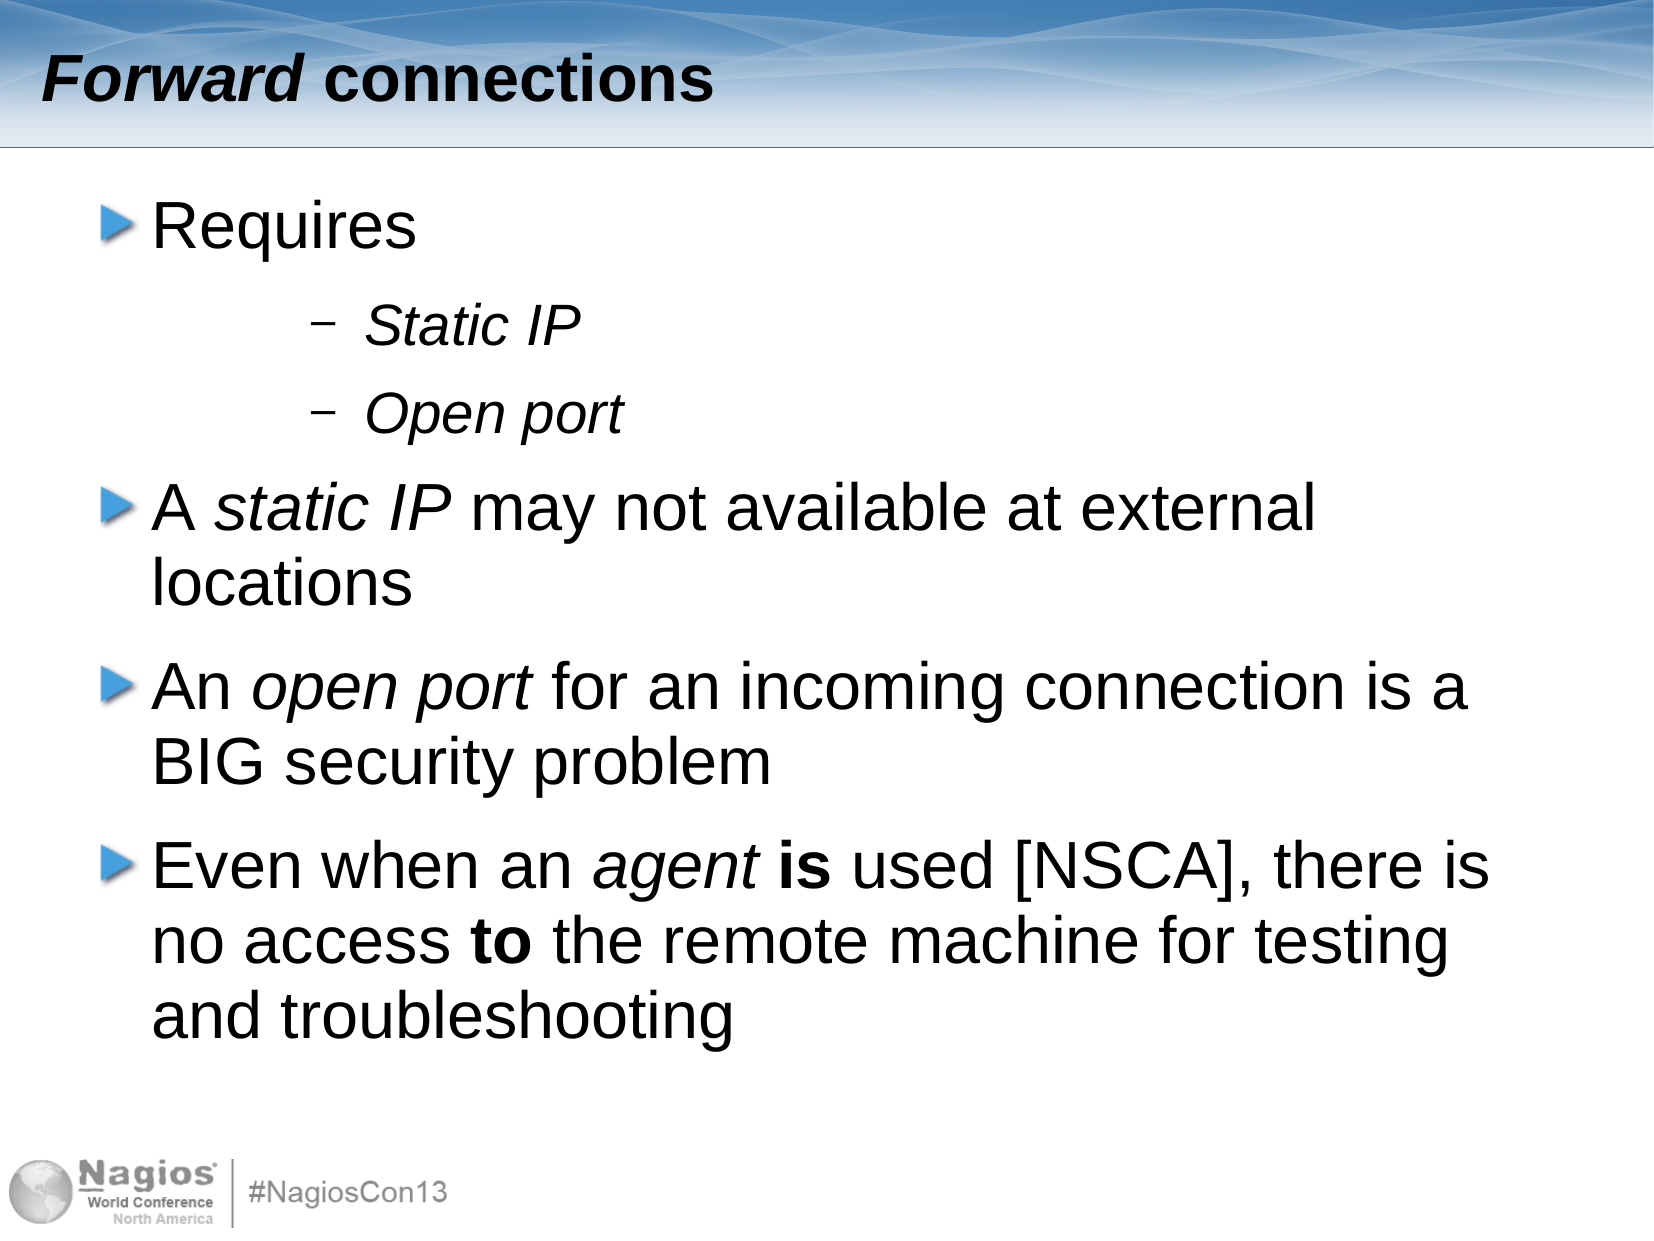

# Forward connections
Requires
Static IP
Open port
A static IP may not available at external locations
An open port for an incoming connection is a BIG security problem
Even when an agent is used [NSCA], there is no access to the remote machine for testing and troubleshooting